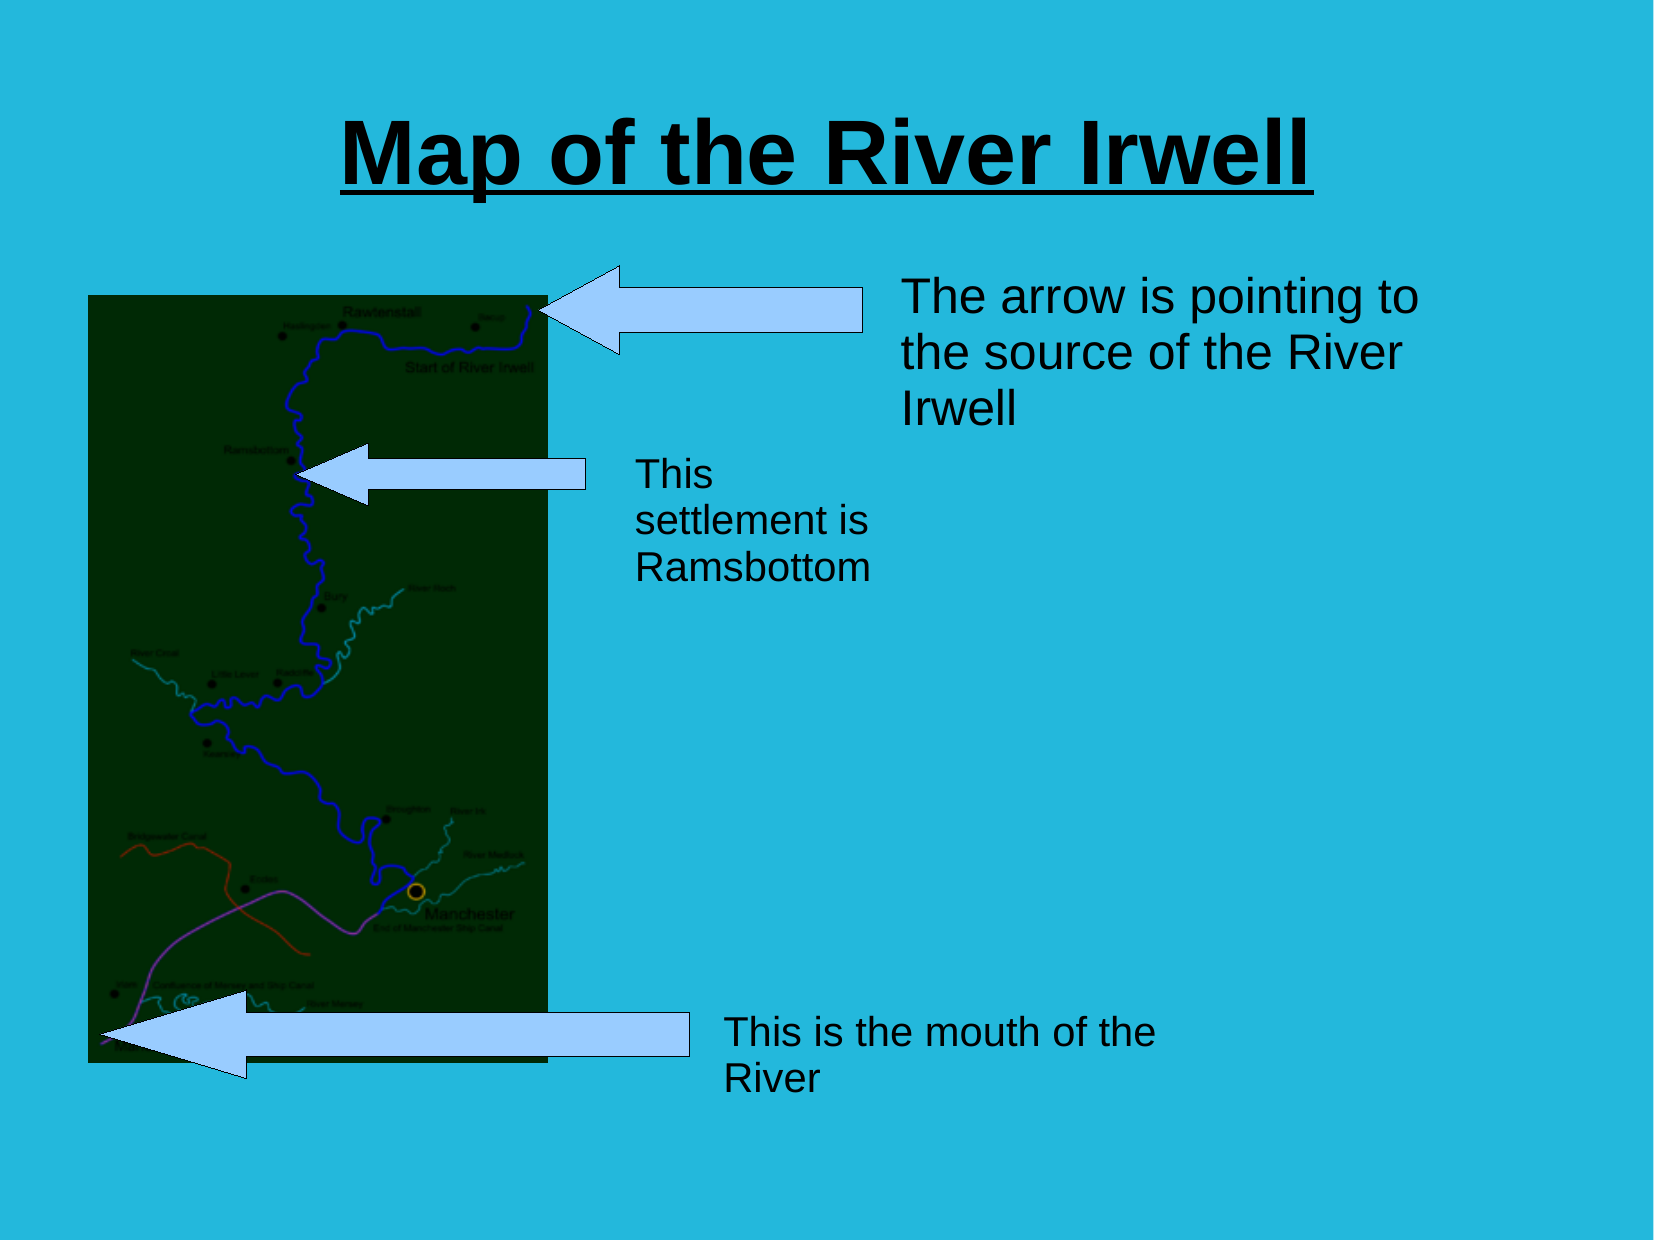

# Map of the River Irwell
The arrow is pointing to the source of the River Irwell
This settlement is Ramsbottom
This is the mouth of the River